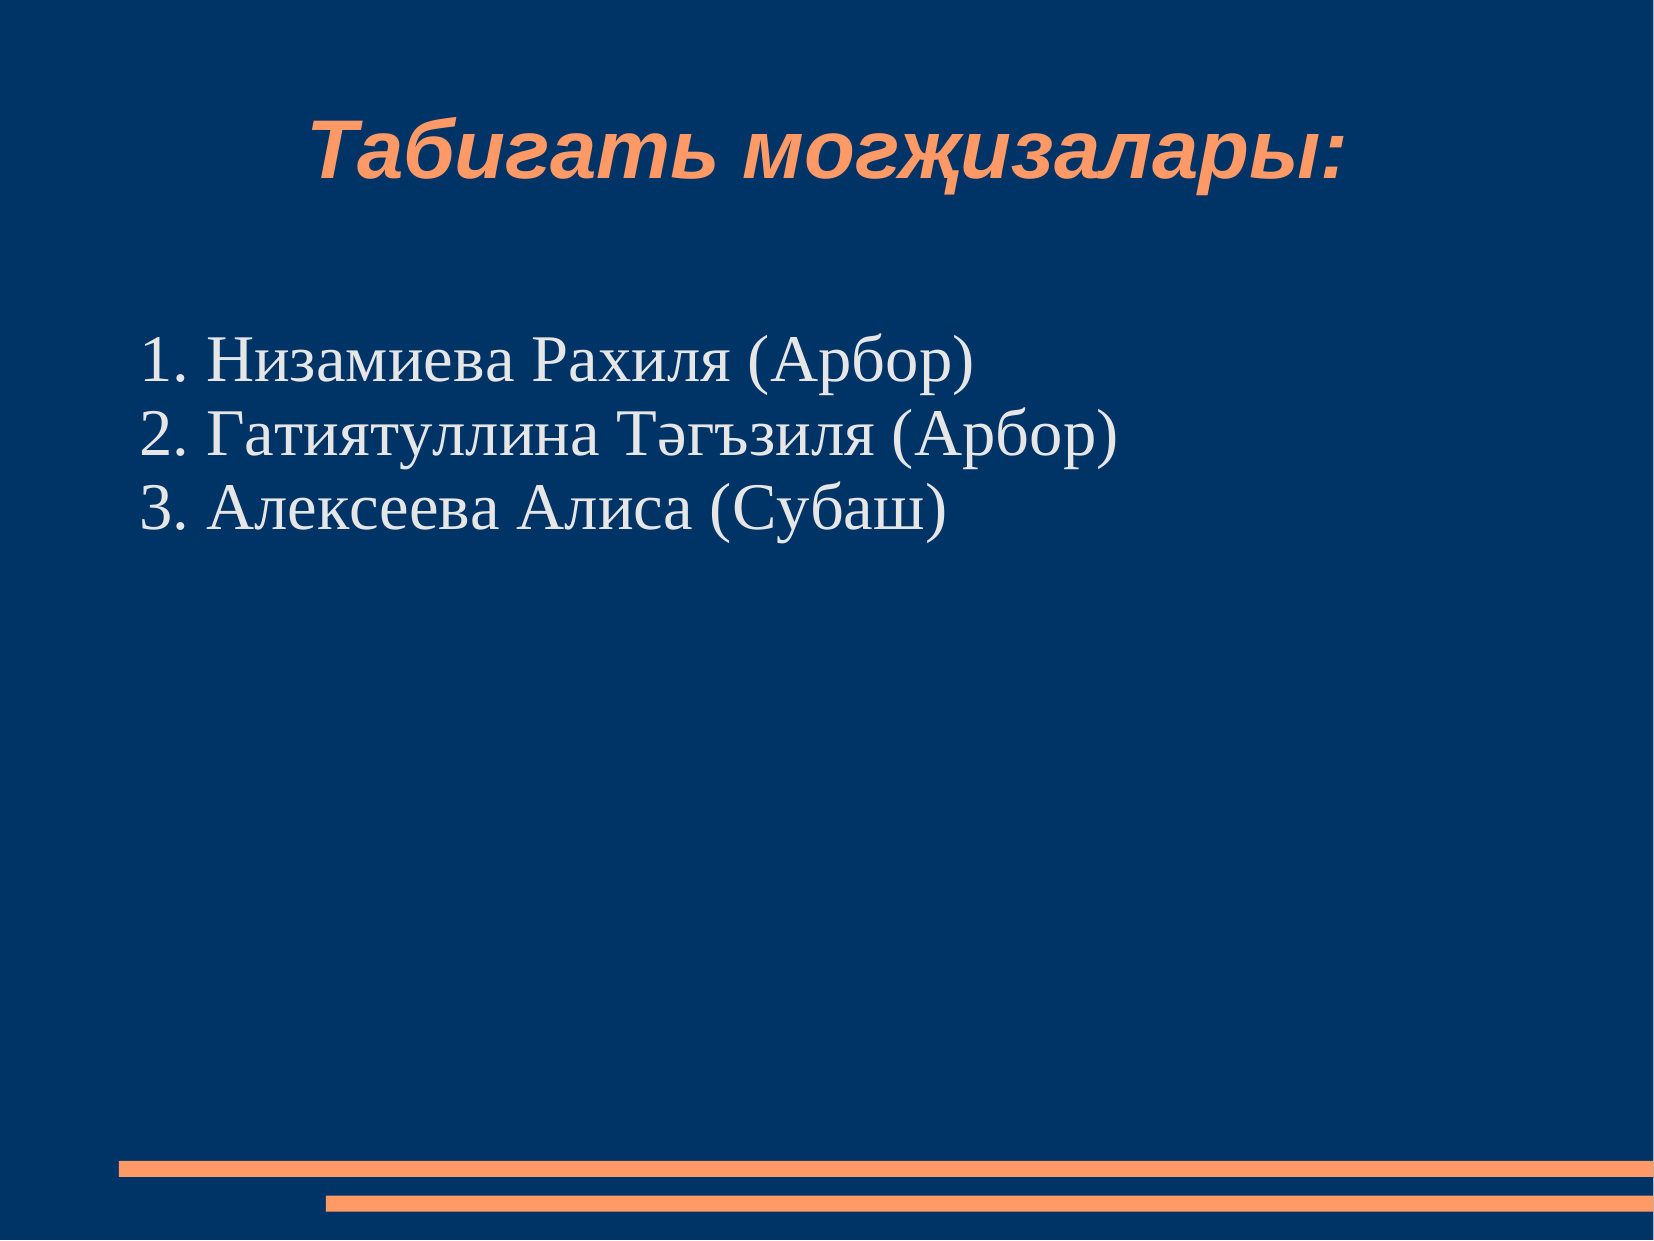

# Табигать могҗизалары:
1. Низамиева Рахиля (Арбор)
2. Гатиятуллина Тәгъзиля (Арбор)
3. Алексеева Алиса (Субаш)